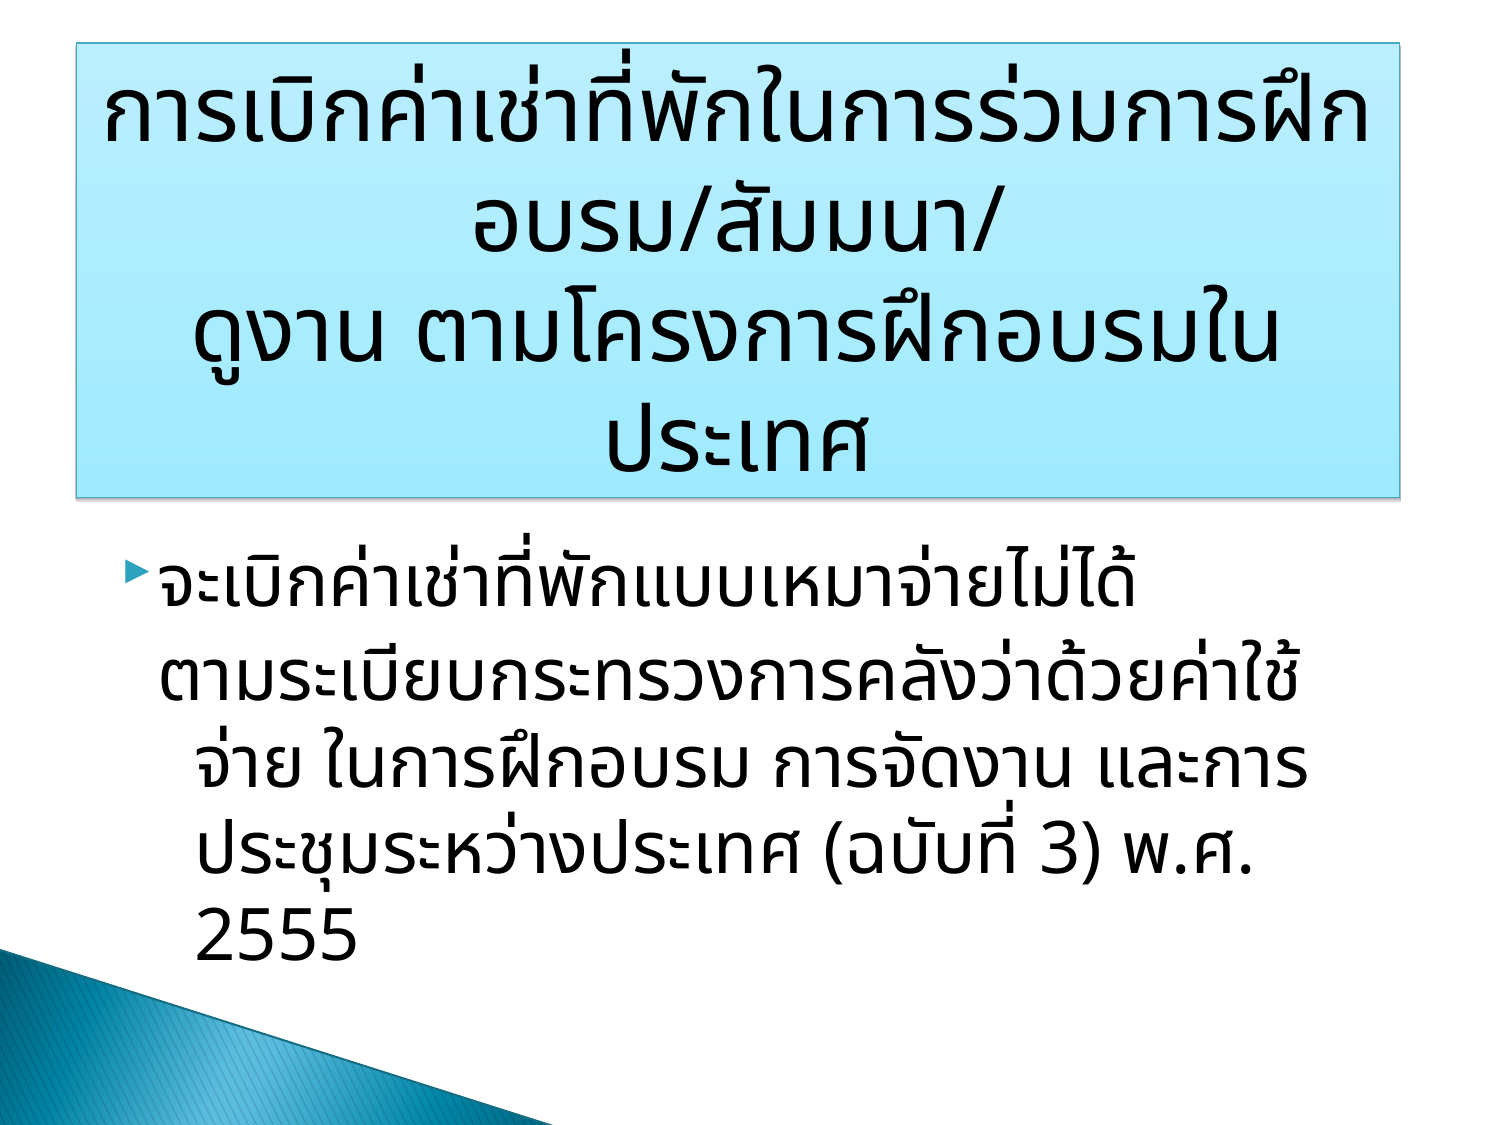

การเบิกค่าเช่าที่พักในการร่วมการฝึกอบรม/สัมมนา/
ดูงาน ตามโครงการฝึกอบรมในประเทศ
# เบิกตามจ่ายจริงเท่านั้น
จะเบิกค่าเช่าที่พักแบบเหมาจ่ายไม่ได้
ตามระเบียบกระทรวงการคลังว่าด้วยค่าใช้จ่าย ในการฝึกอบรม การจัดงาน และการประชุมระหว่างประเทศ (ฉบับที่ 3) พ.ศ. 2555